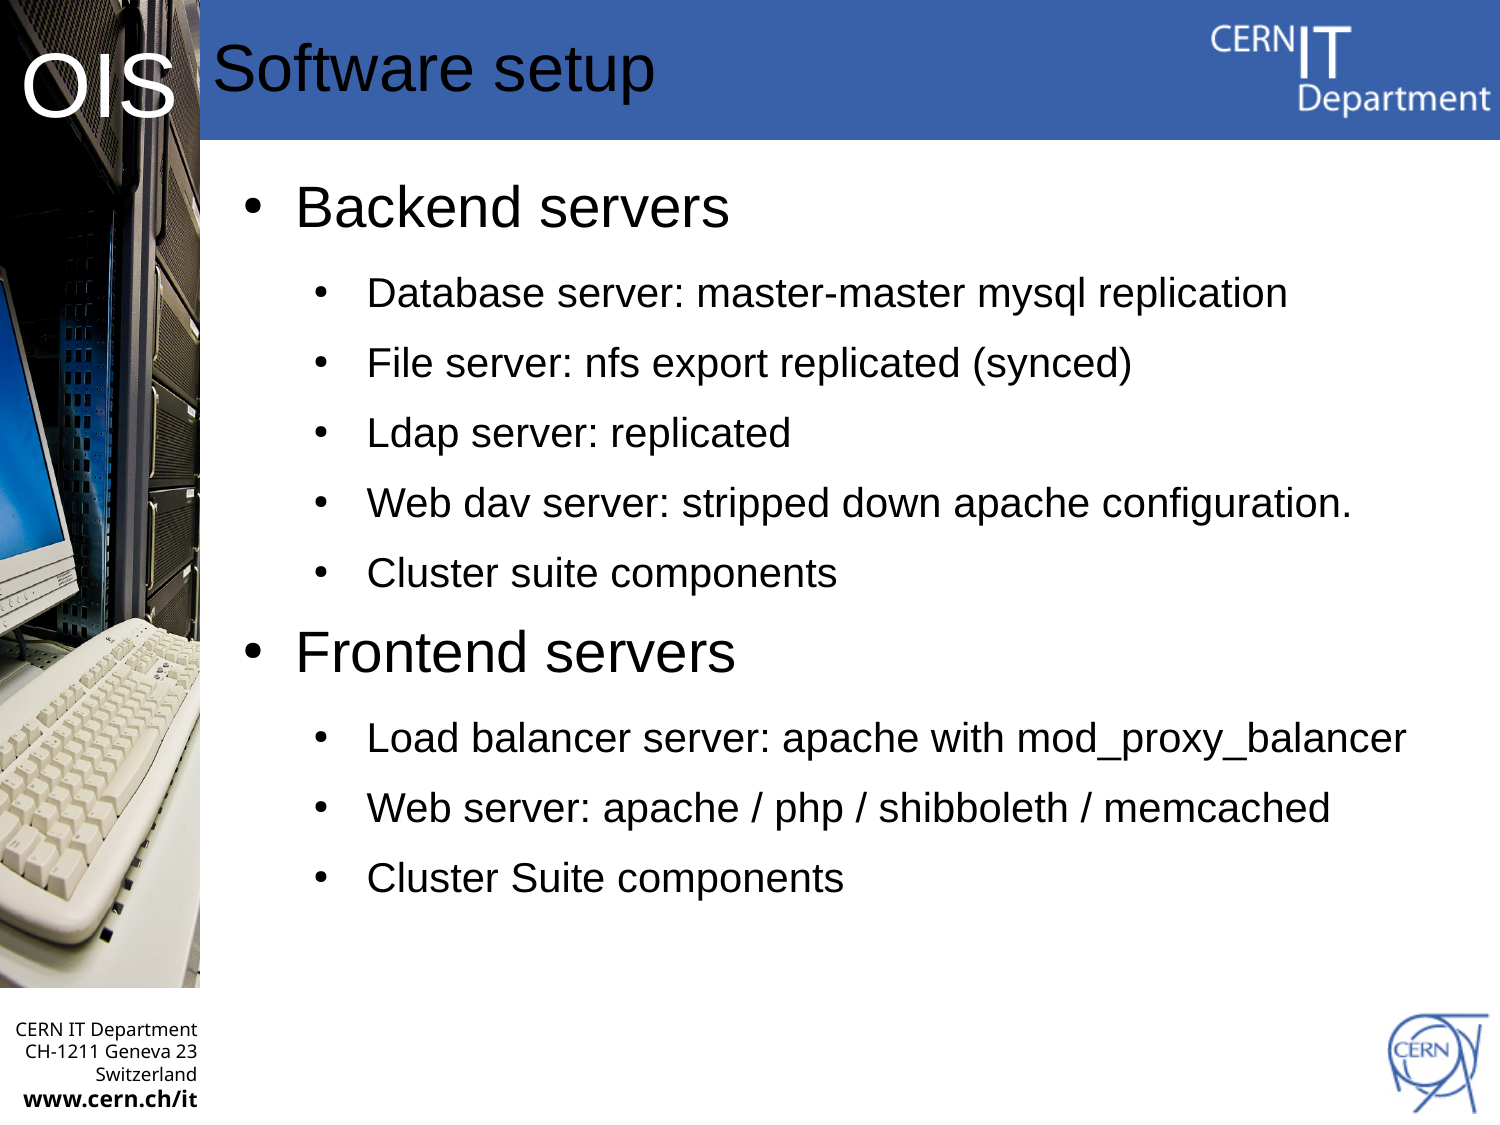

# Software setup
Backend servers
Database server: master-master mysql replication
File server: nfs export replicated (synced)
Ldap server: replicated
Web dav server: stripped down apache configuration.
Cluster suite components
Frontend servers
Load balancer server: apache with mod_proxy_balancer
Web server: apache / php / shibboleth / memcached
Cluster Suite components